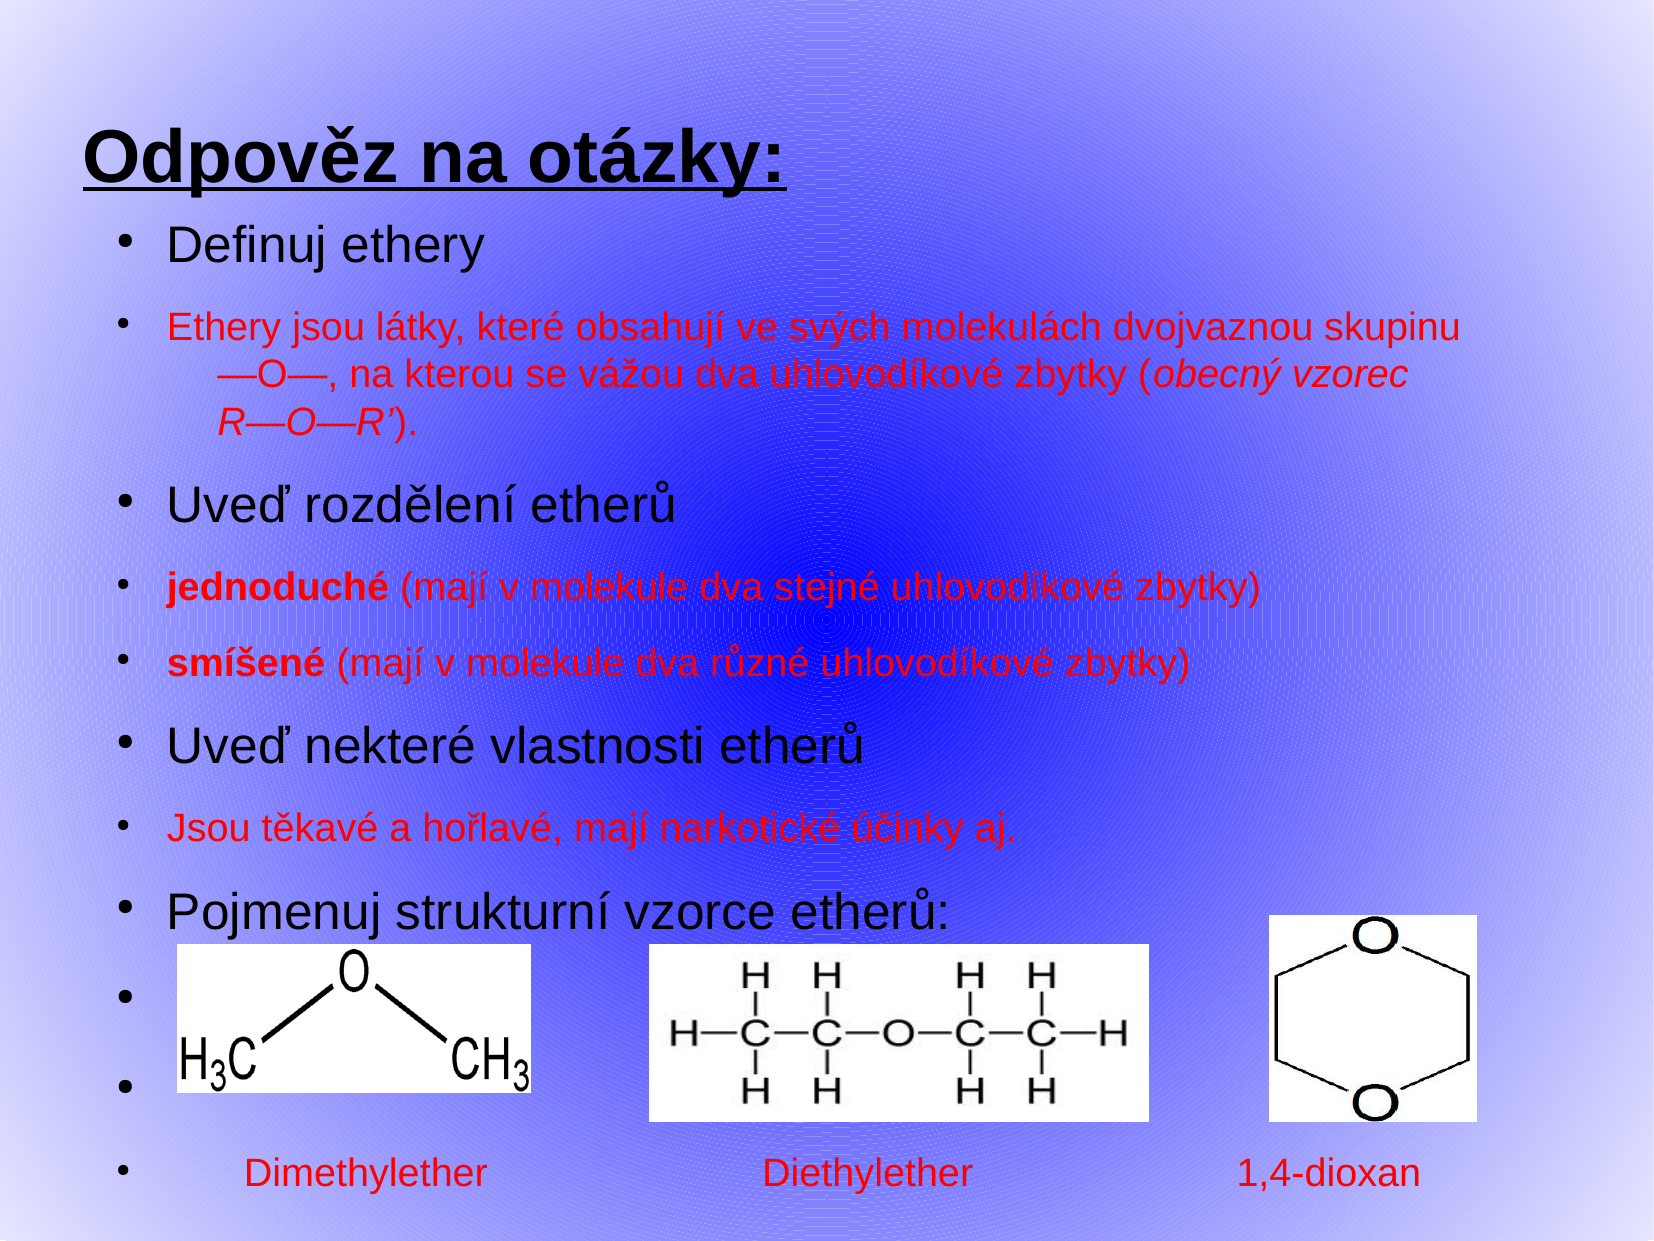

# Odpověz na otázky:
Definuj ethery
Ethery jsou látky, které obsahují ve svých molekulách dvojvaznou skupinu ―O―, na kterou se vážou dva uhlovodíkové zbytky (obecný vzorec R―O―R’).
Uveď rozdělení etherů
jednoduché (mají v molekule dva stejné uhlovodíkové zbytky)
smíšené (mají v molekule dva různé uhlovodíkové zbytky)
Uveď nekteré vlastnosti etherů
Jsou těkavé a hořlavé, mají narkotické účinky aj.
Pojmenuj strukturní vzorce etherů:
 Dimethylether Diethylether 1,4-dioxan